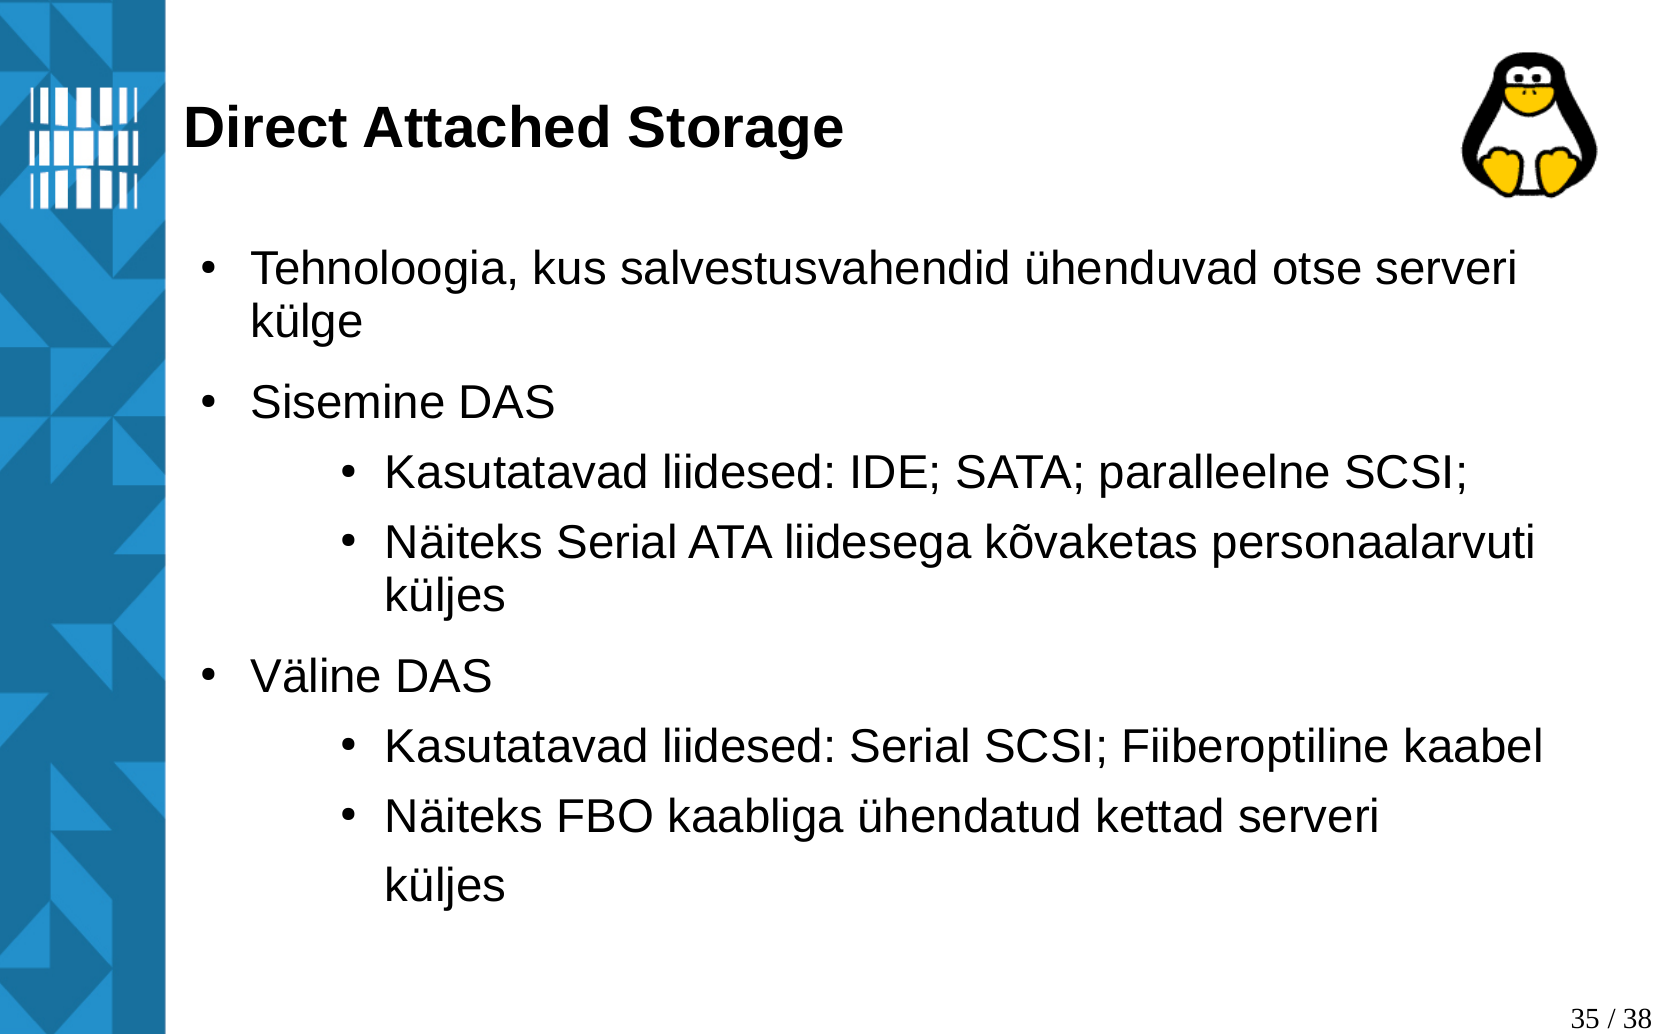

# Direct Attached Storage
Tehnoloogia, kus salvestusvahendid ühenduvad otse serveri külge
Sisemine DAS
Kasutatavad liidesed: IDE; SATA; paralleelne SCSI;
Näiteks Serial ATA liidesega kõvaketas personaalarvuti küljes
Väline DAS
Kasutatavad liidesed: Serial SCSI; Fiiberoptiline kaabel
Näiteks FBO kaabliga ühendatud kettad serveri
küljes